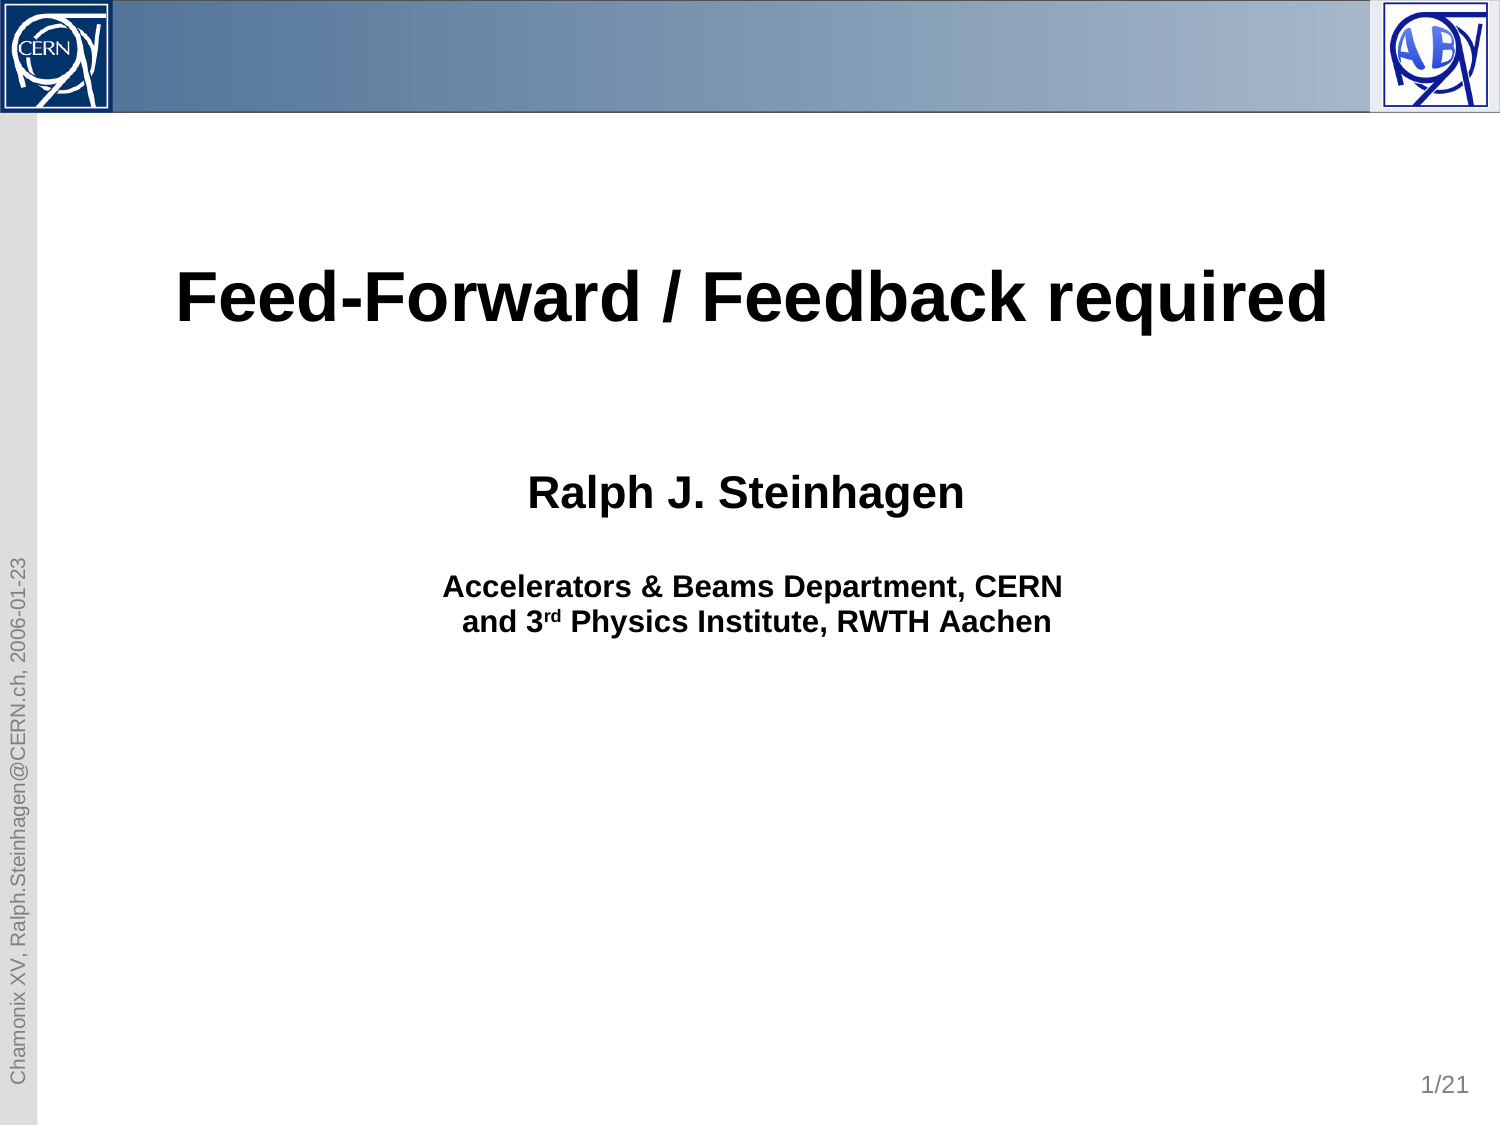

# Feed-Forward / Feedback required Ralph J. Steinhagen Accelerators & Beams Department, CERN and 3rd Physics Institute, RWTH Aachen